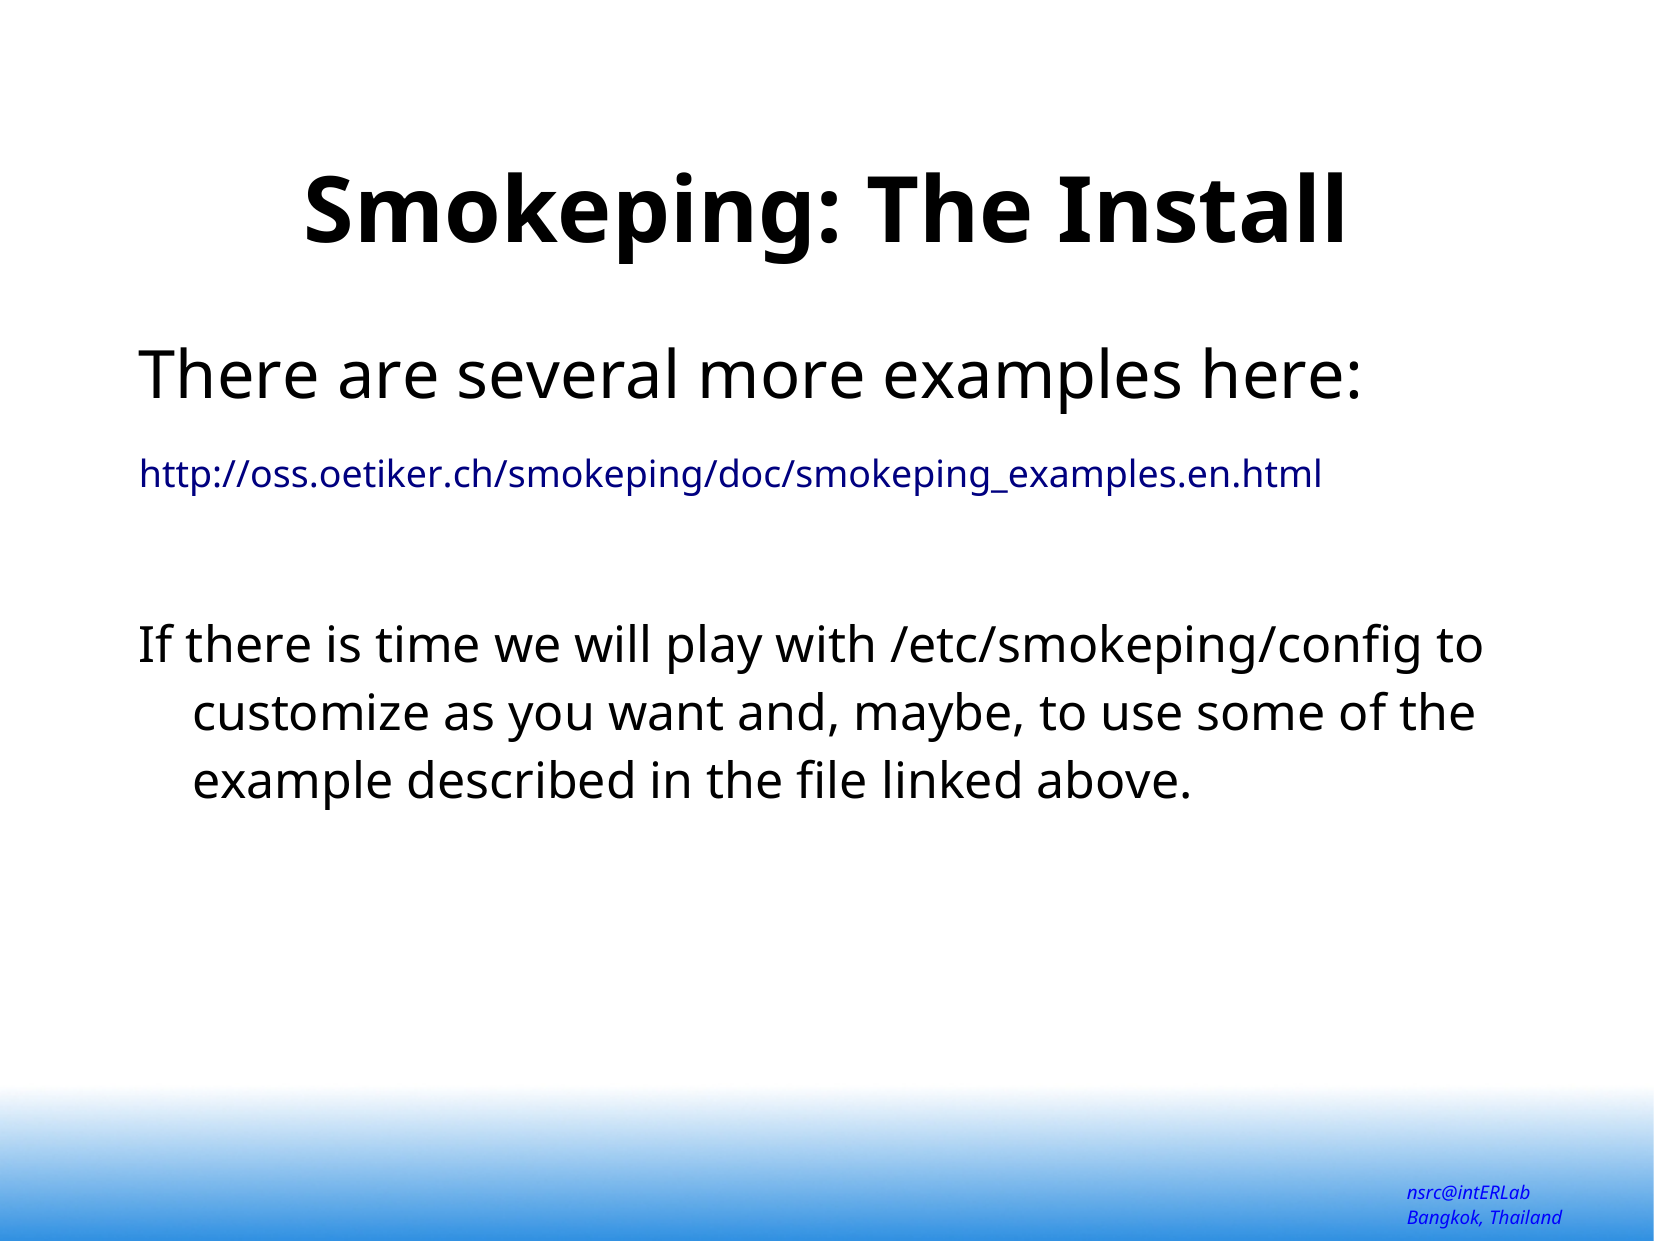

# Smokeping: The Install
There are several more examples here:
http://oss.oetiker.ch/smokeping/doc/smokeping_examples.en.html
If there is time we will play with /etc/smokeping/config to customize as you want and, maybe, to use some of the example described in the file linked above.